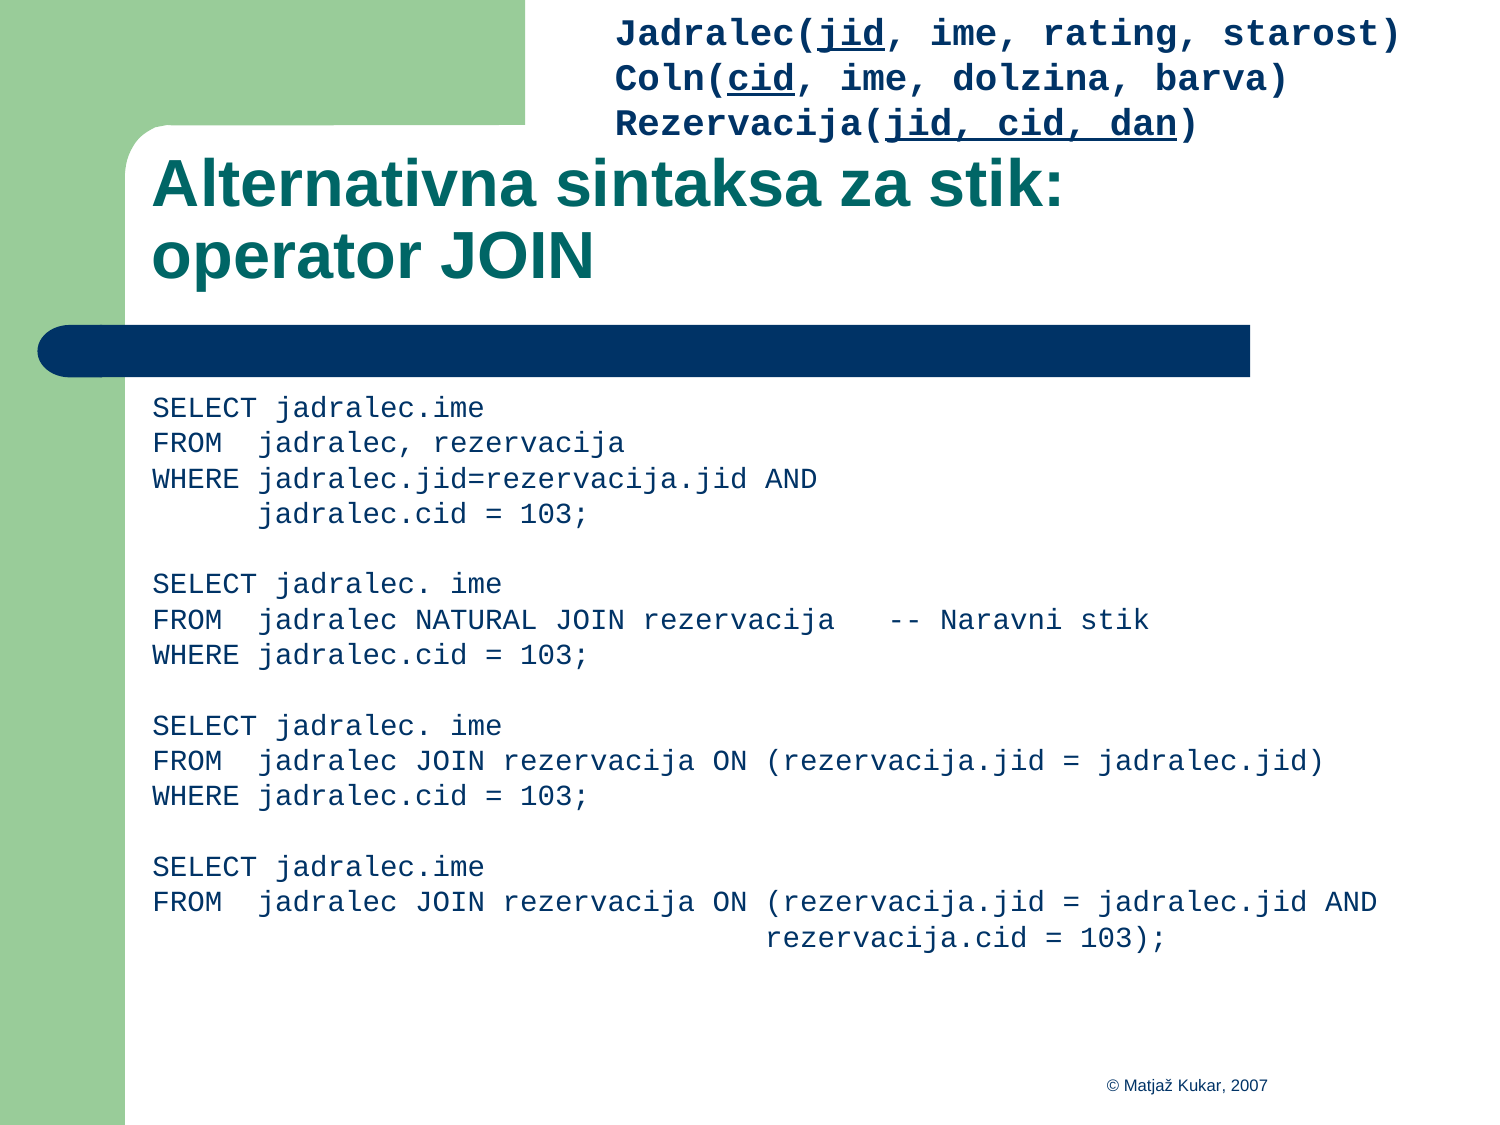

Jadralec(jid, ime, rating, starost)
Coln(cid, ime, dolzina, barva)
Rezervacija(jid, cid, dan)
# Alternativna sintaksa za stik: operator JOIN
SELECT jadralec.ime
FROM jadralec, rezervacija
WHERE jadralec.jid=rezervacija.jid AND
 jadralec.cid = 103;
SELECT jadralec. ime
FROM jadralec NATURAL JOIN rezervacija -- Naravni stik
WHERE jadralec.cid = 103;
SELECT jadralec. ime
FROM jadralec JOIN rezervacija ON (rezervacija.jid = jadralec.jid)
WHERE jadralec.cid = 103;
SELECT jadralec.ime
FROM jadralec JOIN rezervacija ON (rezervacija.jid = jadralec.jid AND
 rezervacija.cid = 103);
© Matjaž Kukar, 2007